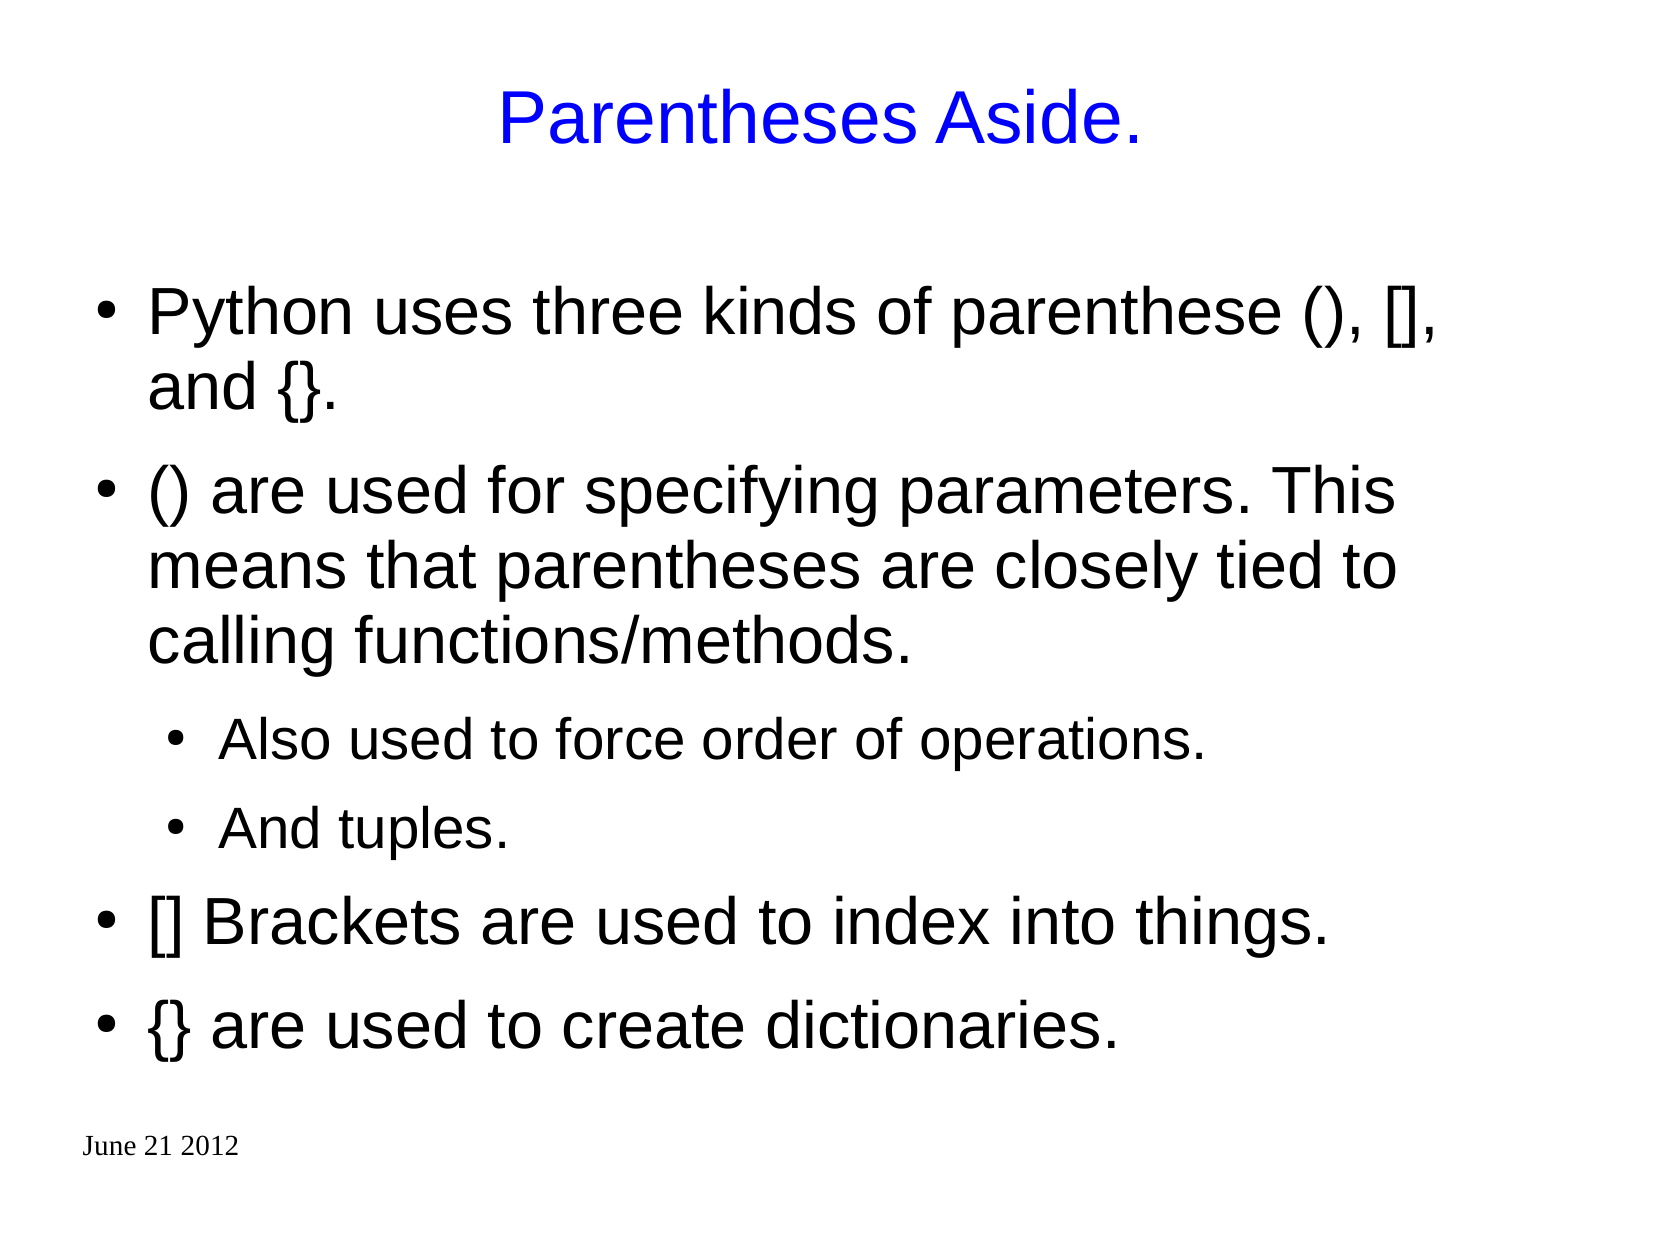

# Parentheses Aside.
Python uses three kinds of parenthese (), [], and {}.
() are used for specifying parameters. This means that parentheses are closely tied to calling functions/methods.
Also used to force order of operations.
And tuples.
[] Brackets are used to index into things.
{} are used to create dictionaries.
June 21 2012